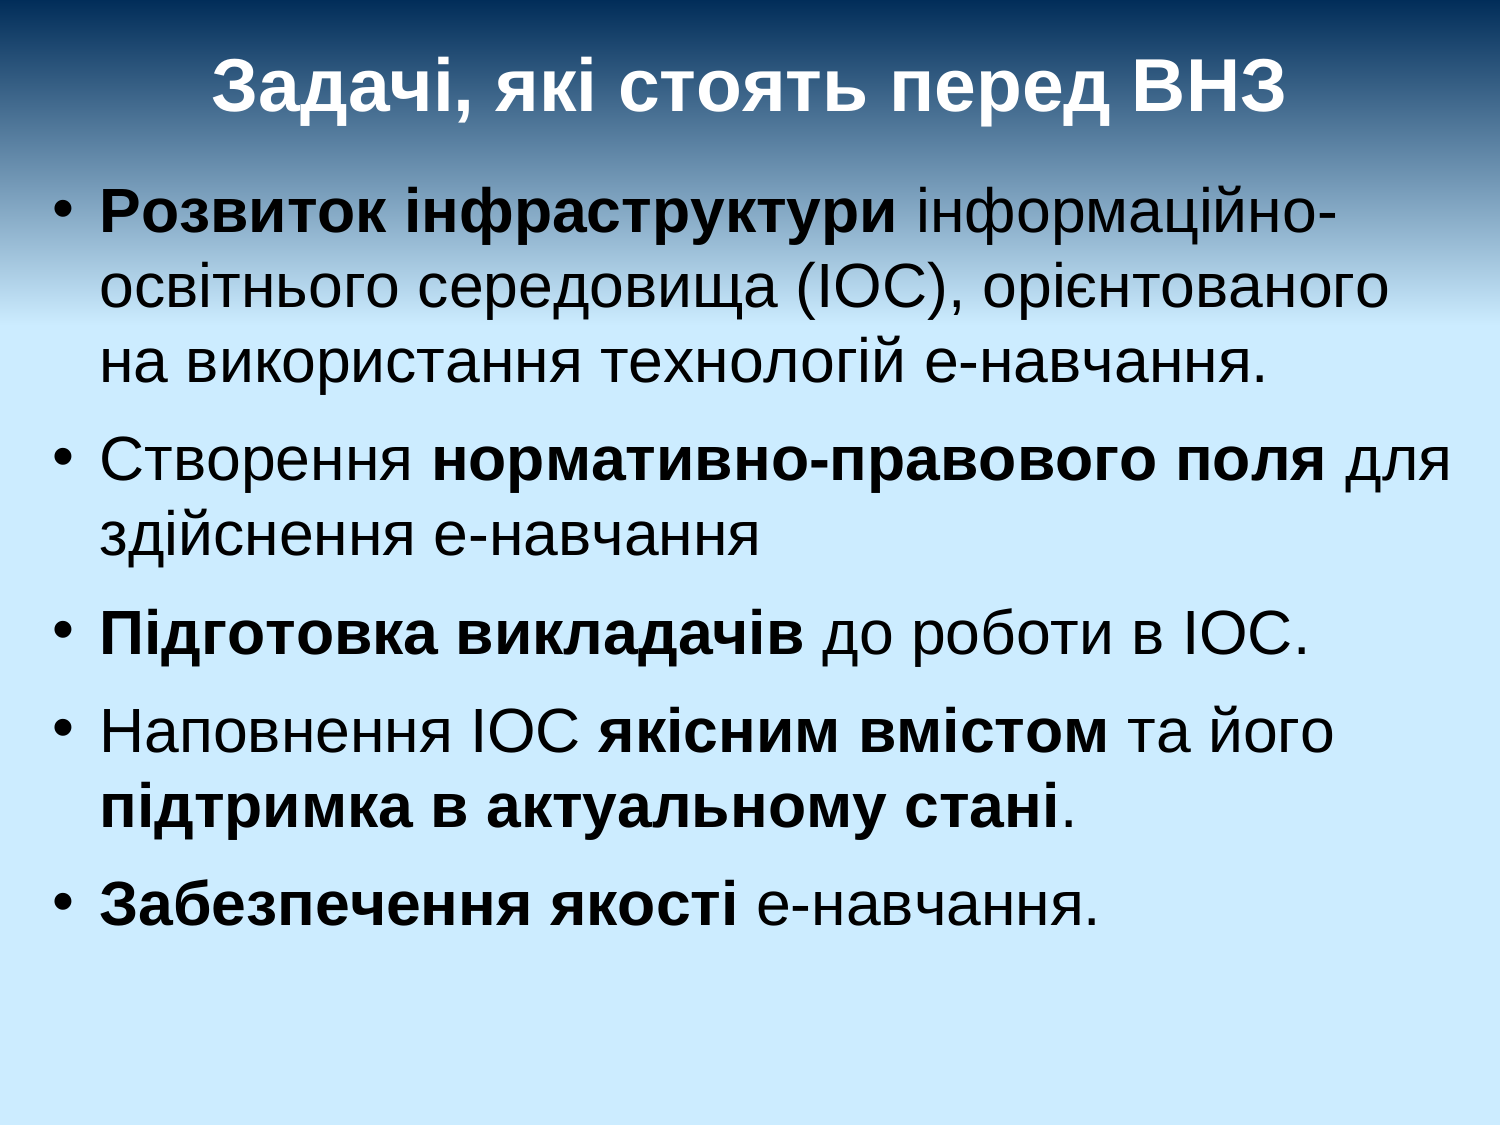

Задачі, які стоять перед ВНЗ
# Розвиток інфраструктури інформаційно-освітнього середовища (ІОС), орієнтованого на використання технологій е-навчання.
Створення нормативно-правового поля для здійснення е-навчання
Підготовка викладачів до роботи в ІОС.
Наповнення ІОС якісним вмістом та його підтримка в актуальному стані.
Забезпечення якості е-навчання.